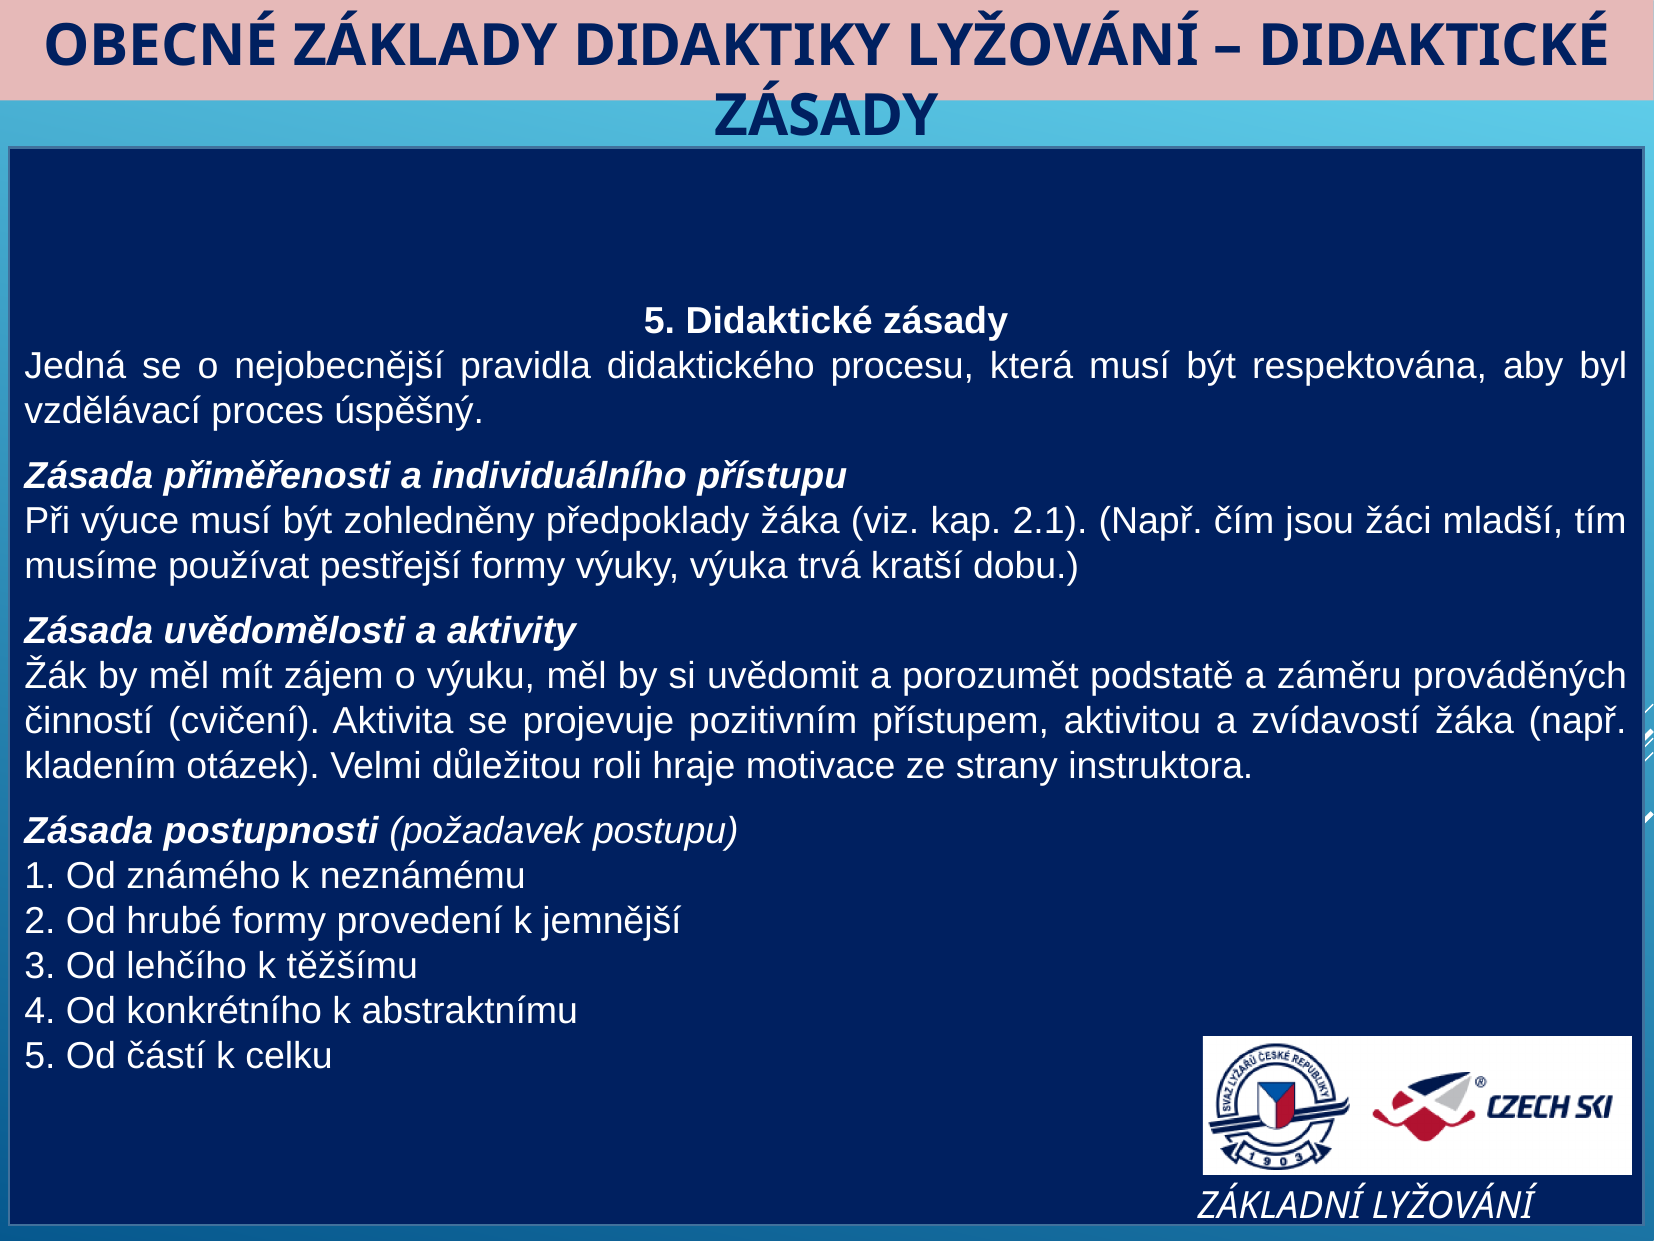

# Obecné základy didaktiky lyžování – didaktické zásady
5. Didaktické zásady
Jedná se o nejobecnější pravidla didaktického procesu, která musí být respektována, aby byl vzdělávací proces úspěšný.
Zásada přiměřenosti a individuálního přístupu
Při výuce musí být zohledněny předpoklady žáka (viz. kap. 2.1). (Např. čím jsou žáci mladší, tím musíme používat pestřejší formy výuky, výuka trvá kratší dobu.)
Zásada uvědomělosti a aktivity
Žák by měl mít zájem o výuku, měl by si uvědomit a porozumět podstatě a záměru prováděných činností (cvičení). Aktivita se projevuje pozitivním přístupem, aktivitou a zvídavostí žáka (např. kladením otázek). Velmi důležitou roli hraje motivace ze strany instruktora.
Zásada postupnosti (požadavek postupu)
1. Od známého k neznámému
2. Od hrubé formy provedení k jemnější
3. Od lehčího k těžšímu
4. Od konkrétního k abstraktnímu
5. Od částí k celku
ZÁKLADNÍ LYŽOVÁNÍ